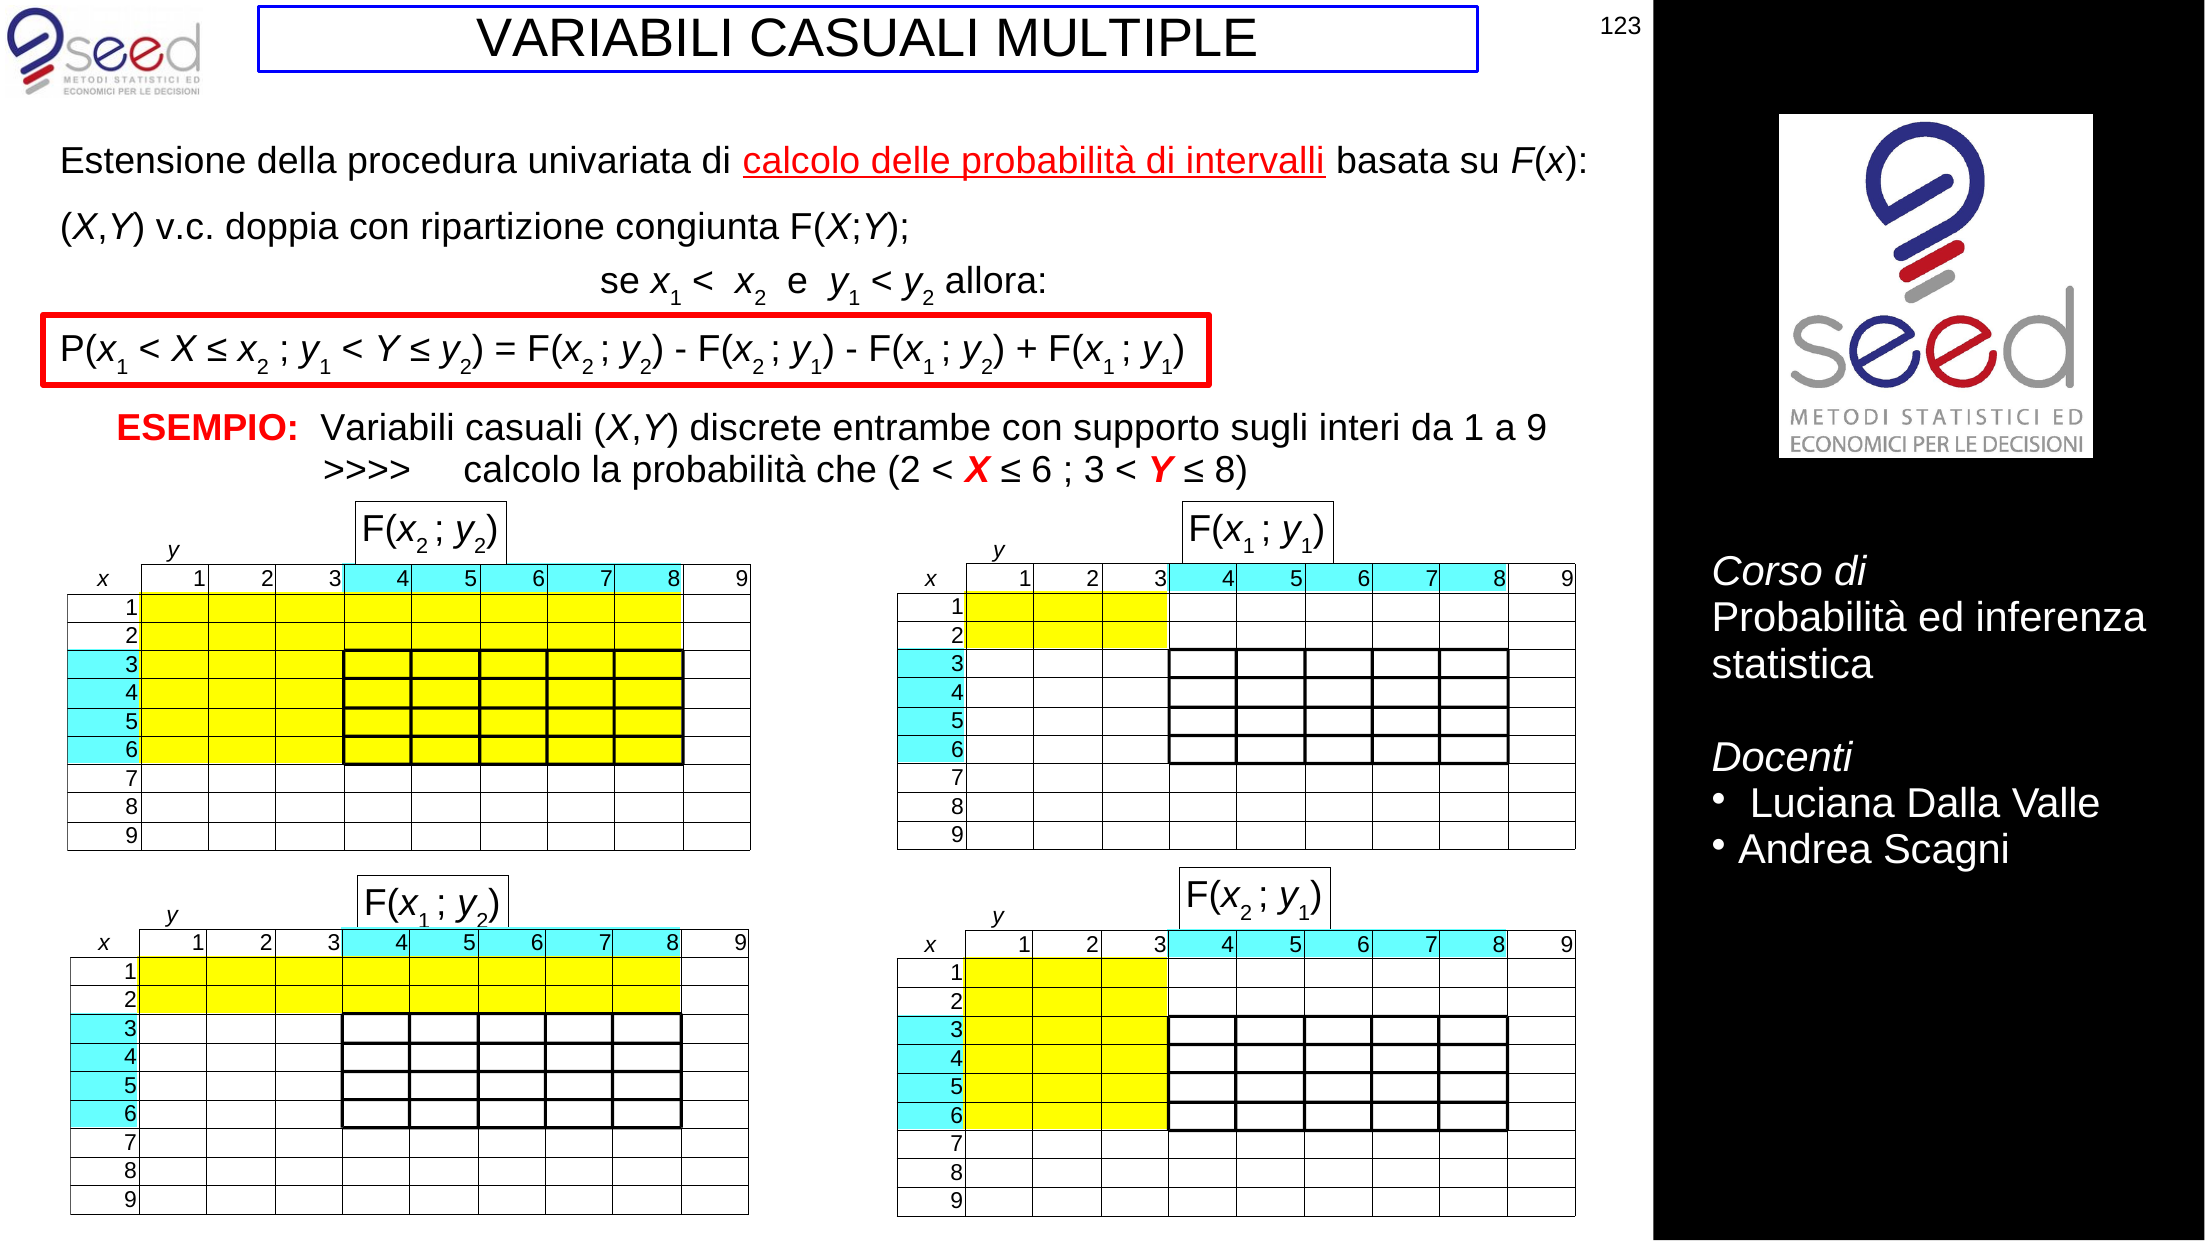

VARIABILI CASUALI MULTIPLE
Estensione della procedura univariata di calcolo delle probabilità di intervalli basata su F(x):
(X,Y) v.c. doppia con ripartizione congiunta F(X;Y);
se x1 < x2 e y1 < y2 allora:
P(x1 < X ≤ x2 ; y1 < Y ≤ y2) = F(x2 ; y2) - F(x2 ; y1) - F(x1 ; y2) + F(x1 ; y1)
ESEMPIO: Variabili casuali (X,Y) discrete entrambe con supporto sugli interi da 1 a 9
>>>> calcolo la probabilità che (2 < X ≤ 6 ; 3 < Y ≤ 8)
F(x2 ; y2)
F(x1 ; y1)
F(x2 ; y1)
F(x1 ; y2)